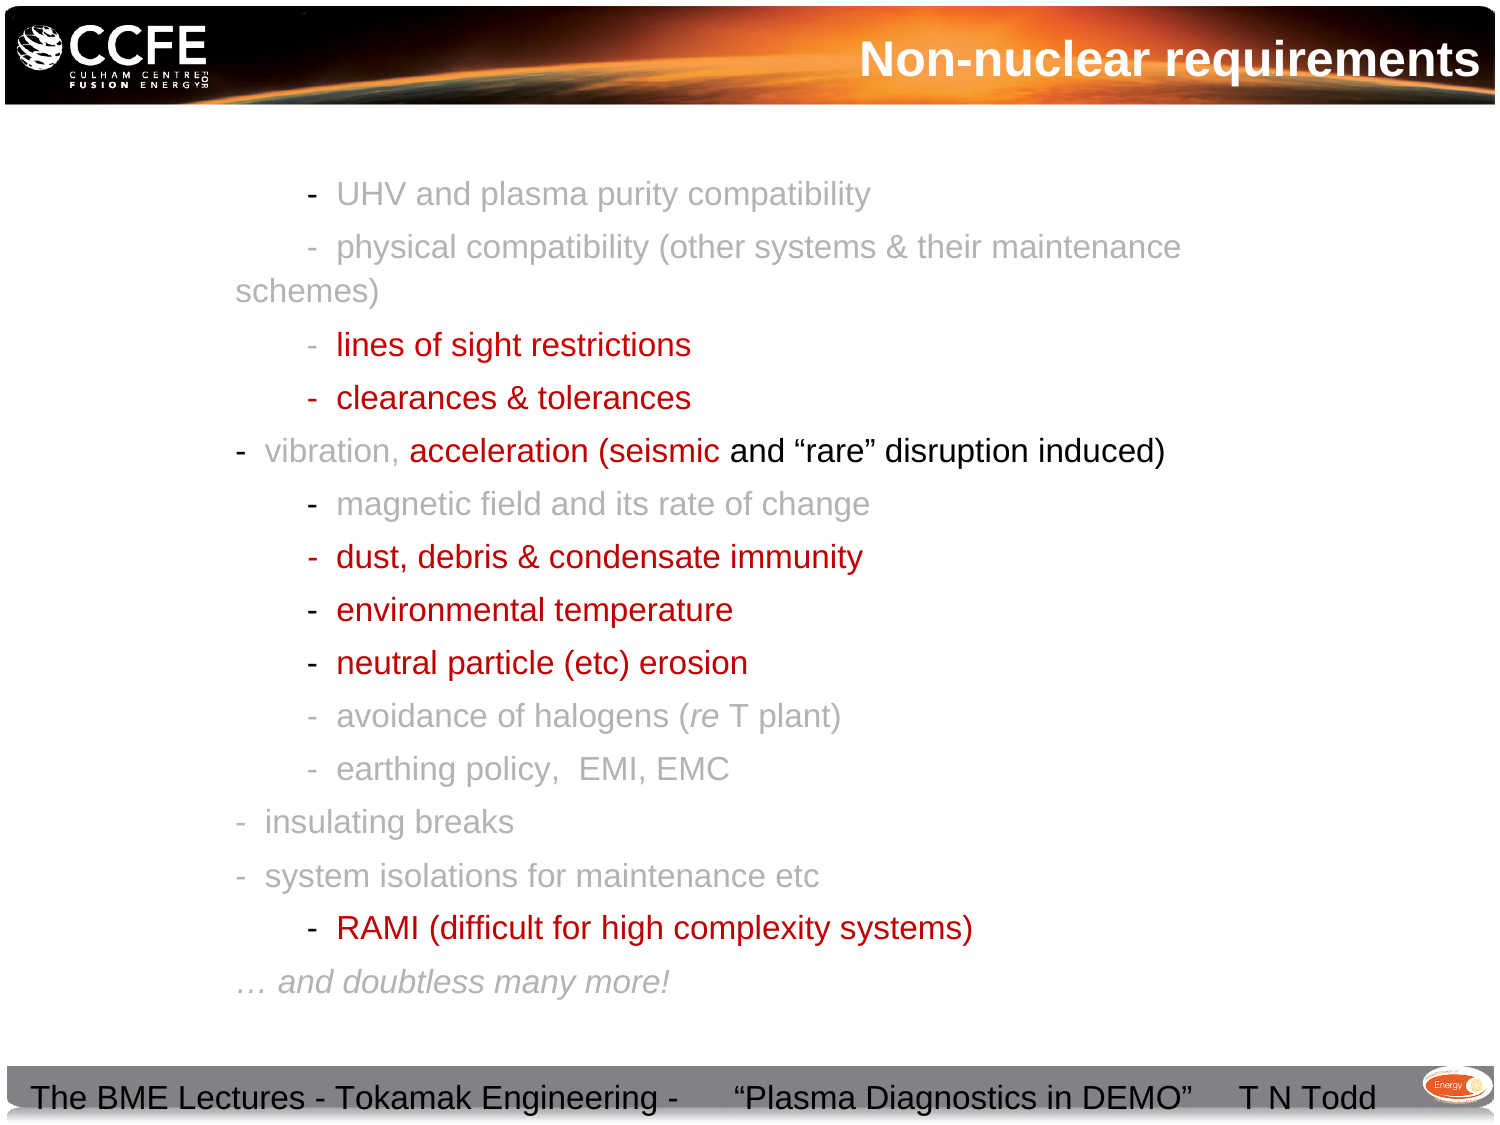

Non-nuclear requirements
	- UHV and plasma purity compatibility
	- physical compatibility (other systems & their maintenance schemes)
	- lines of sight restrictions
	- clearances & tolerances
- vibration, acceleration (seismic and “rare” disruption induced)
	- magnetic field and its rate of change
	- dust, debris & condensate immunity
	- environmental temperature
	- neutral particle (etc) erosion
	- avoidance of halogens (re T plant)
	- earthing policy, EMI, EMC
- insulating breaks
- system isolations for maintenance etc
	- RAMI (difficult for high complexity systems)
… and doubtless many more!